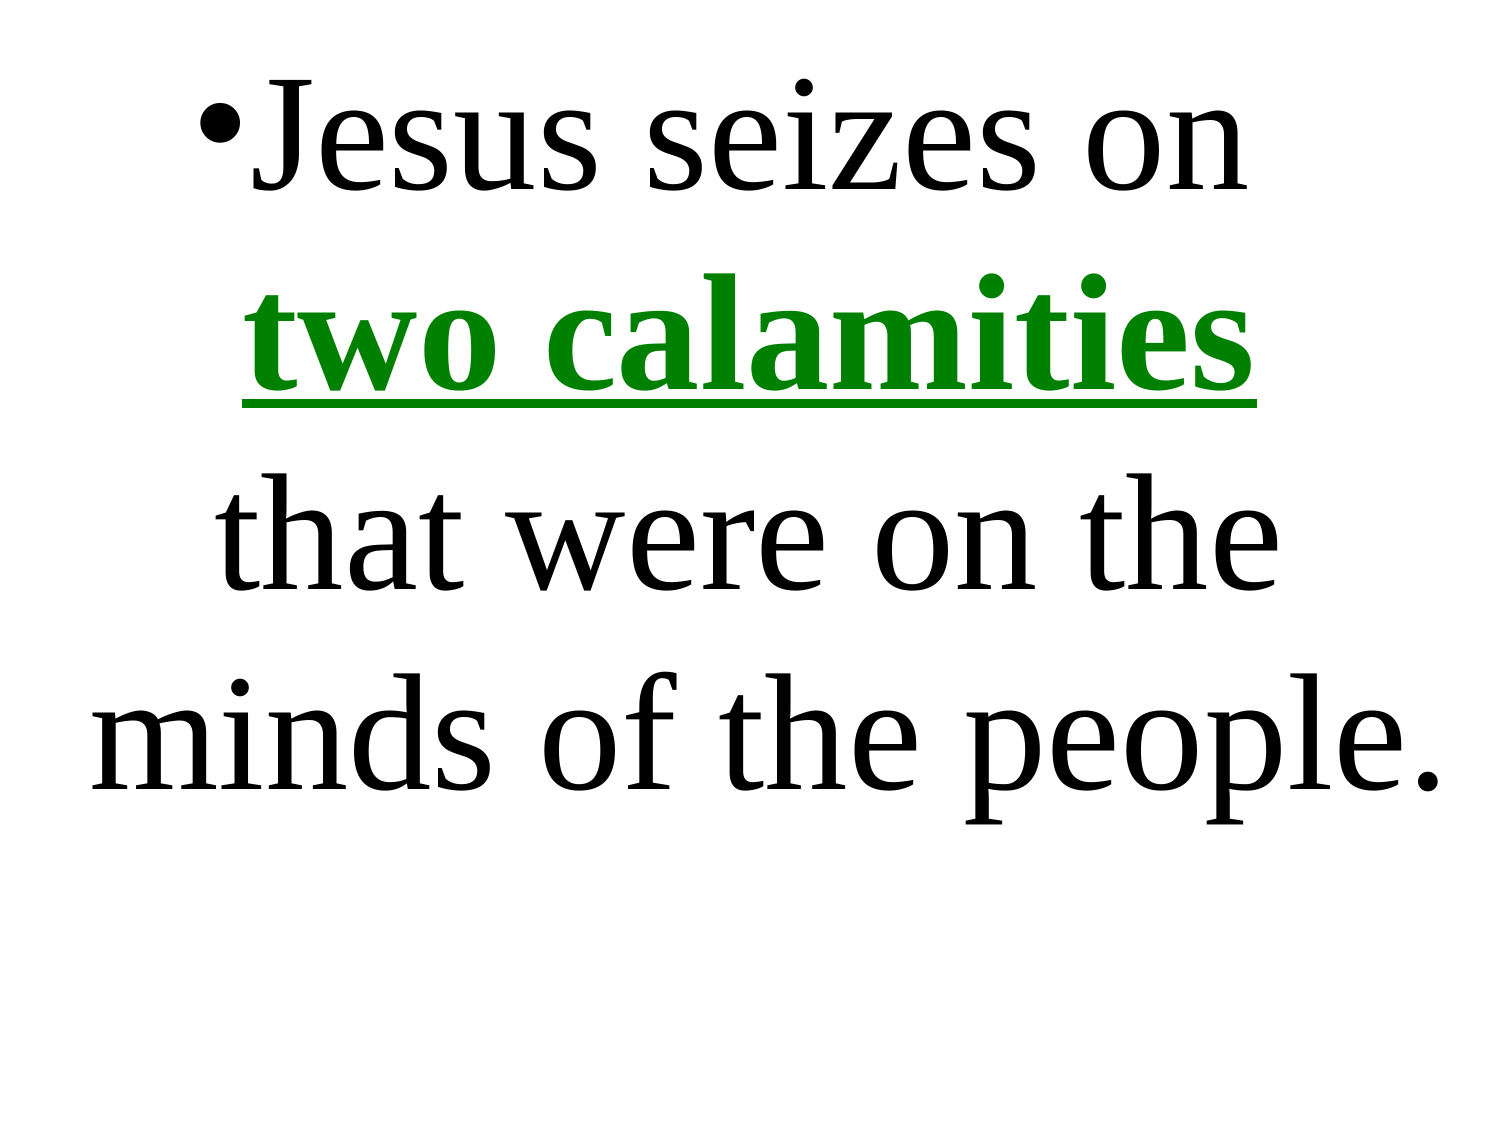

# Jesus seizes on two calamities that were on the minds of the people.